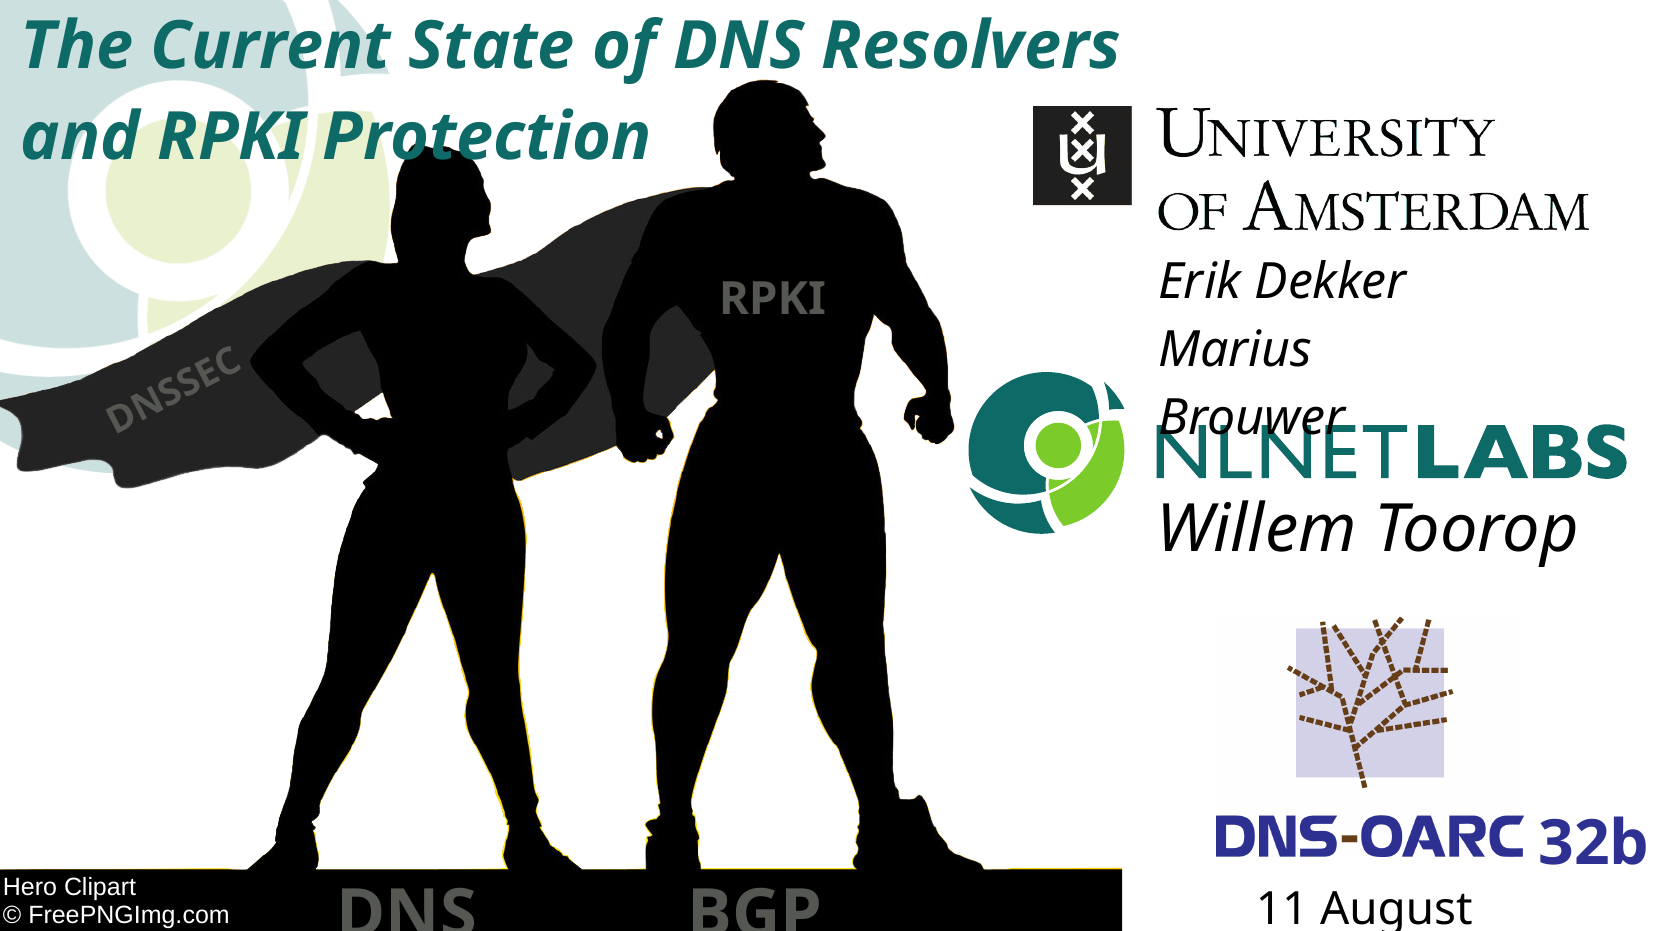

The Current State of DNS Resolvers
and RPKI Protection
Erik Dekker
Marius Brouwer
RPKI
DNSSEC
Willem Toorop
32b
DNS
BGP
Hero Clipart
© FreePNGImg.com
11 August 2020